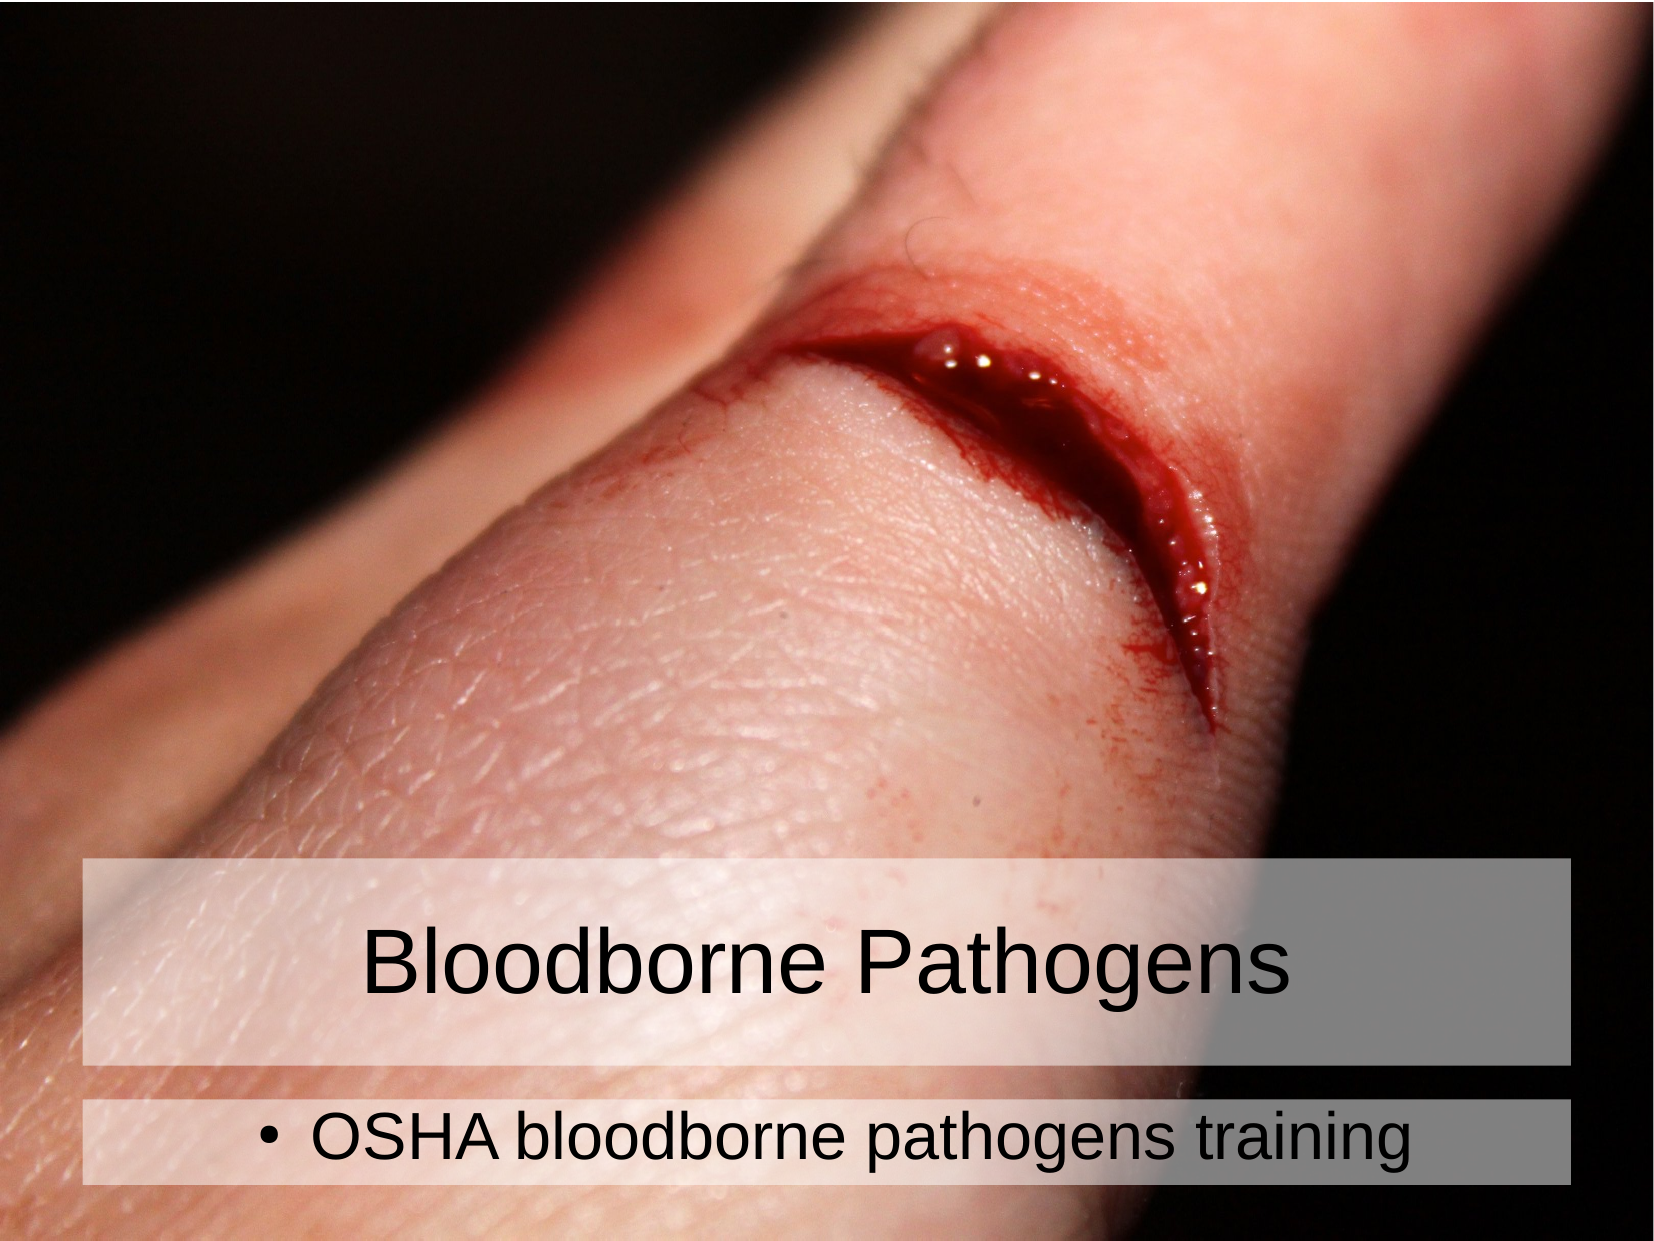

# Bloodborne Pathogens
OSHA bloodborne pathogens training